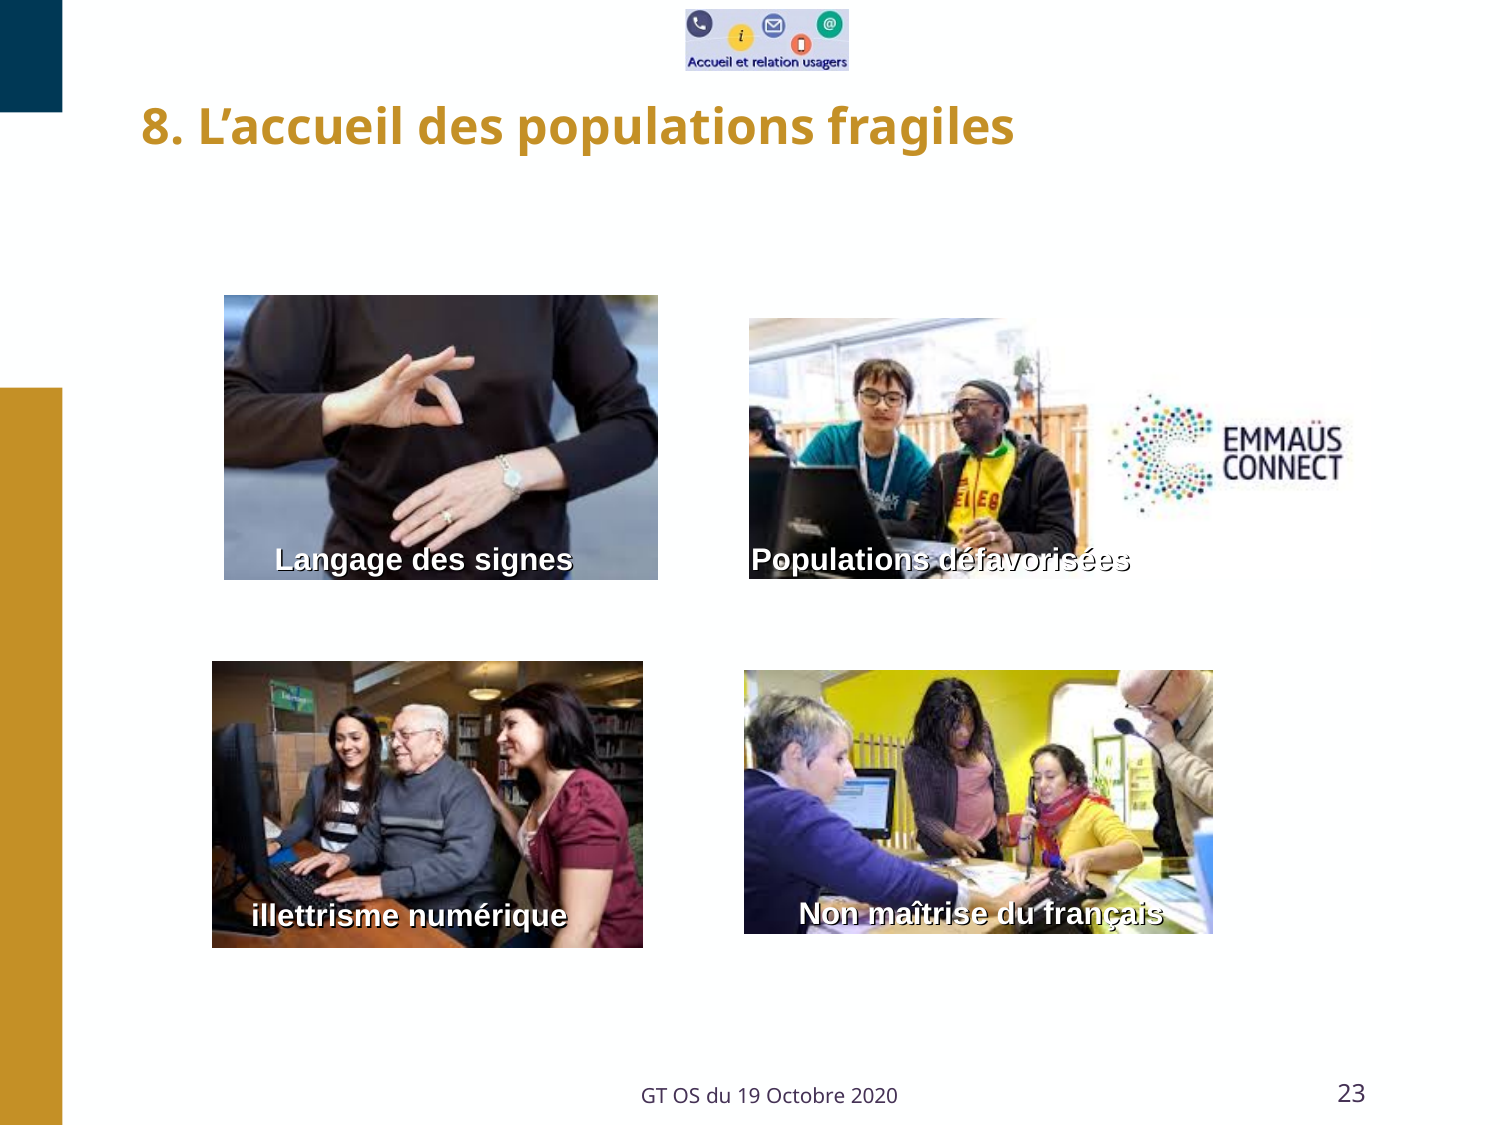

# 8. L’accueil des populations fragiles
Langage des signes
Populations défavorisées
Non maîtrise du français
illettrisme numérique